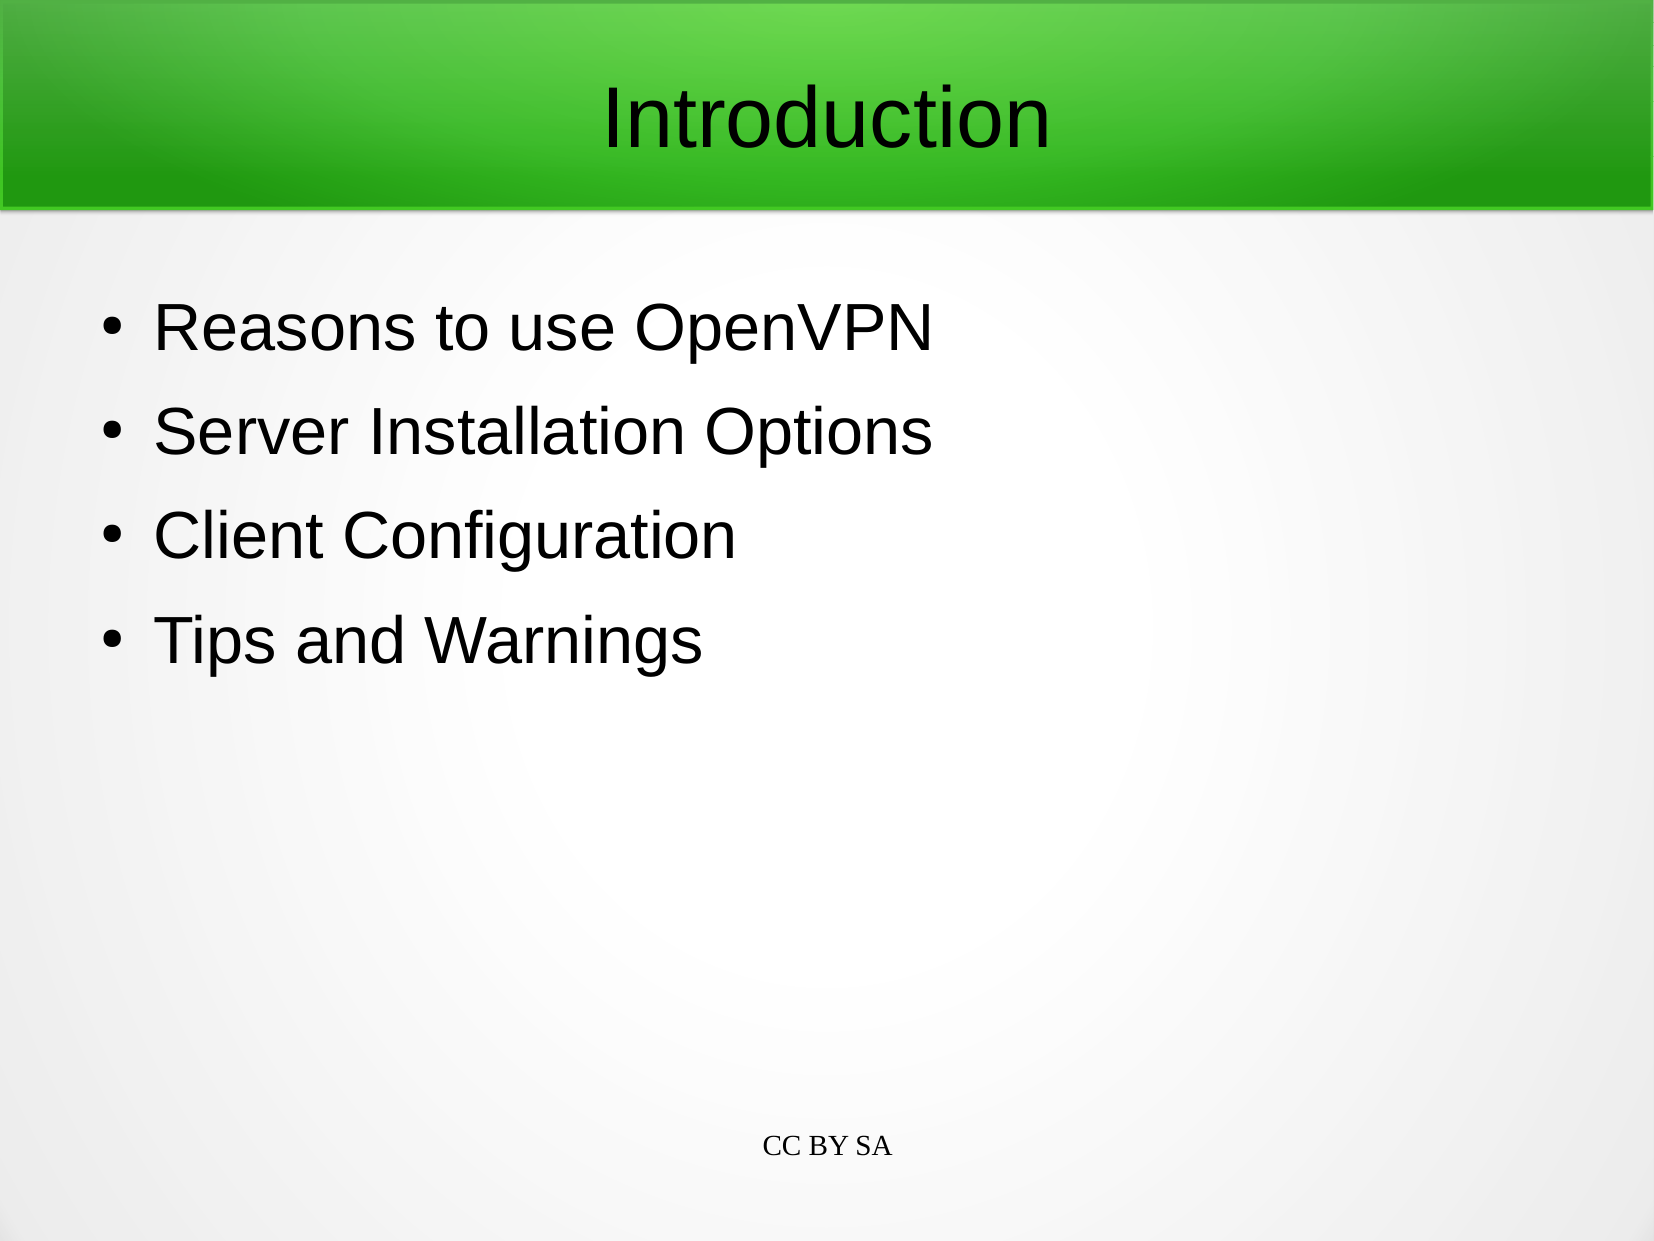

# Introduction
Reasons to use OpenVPN
Server Installation Options
Client Configuration
Tips and Warnings
CC BY SA